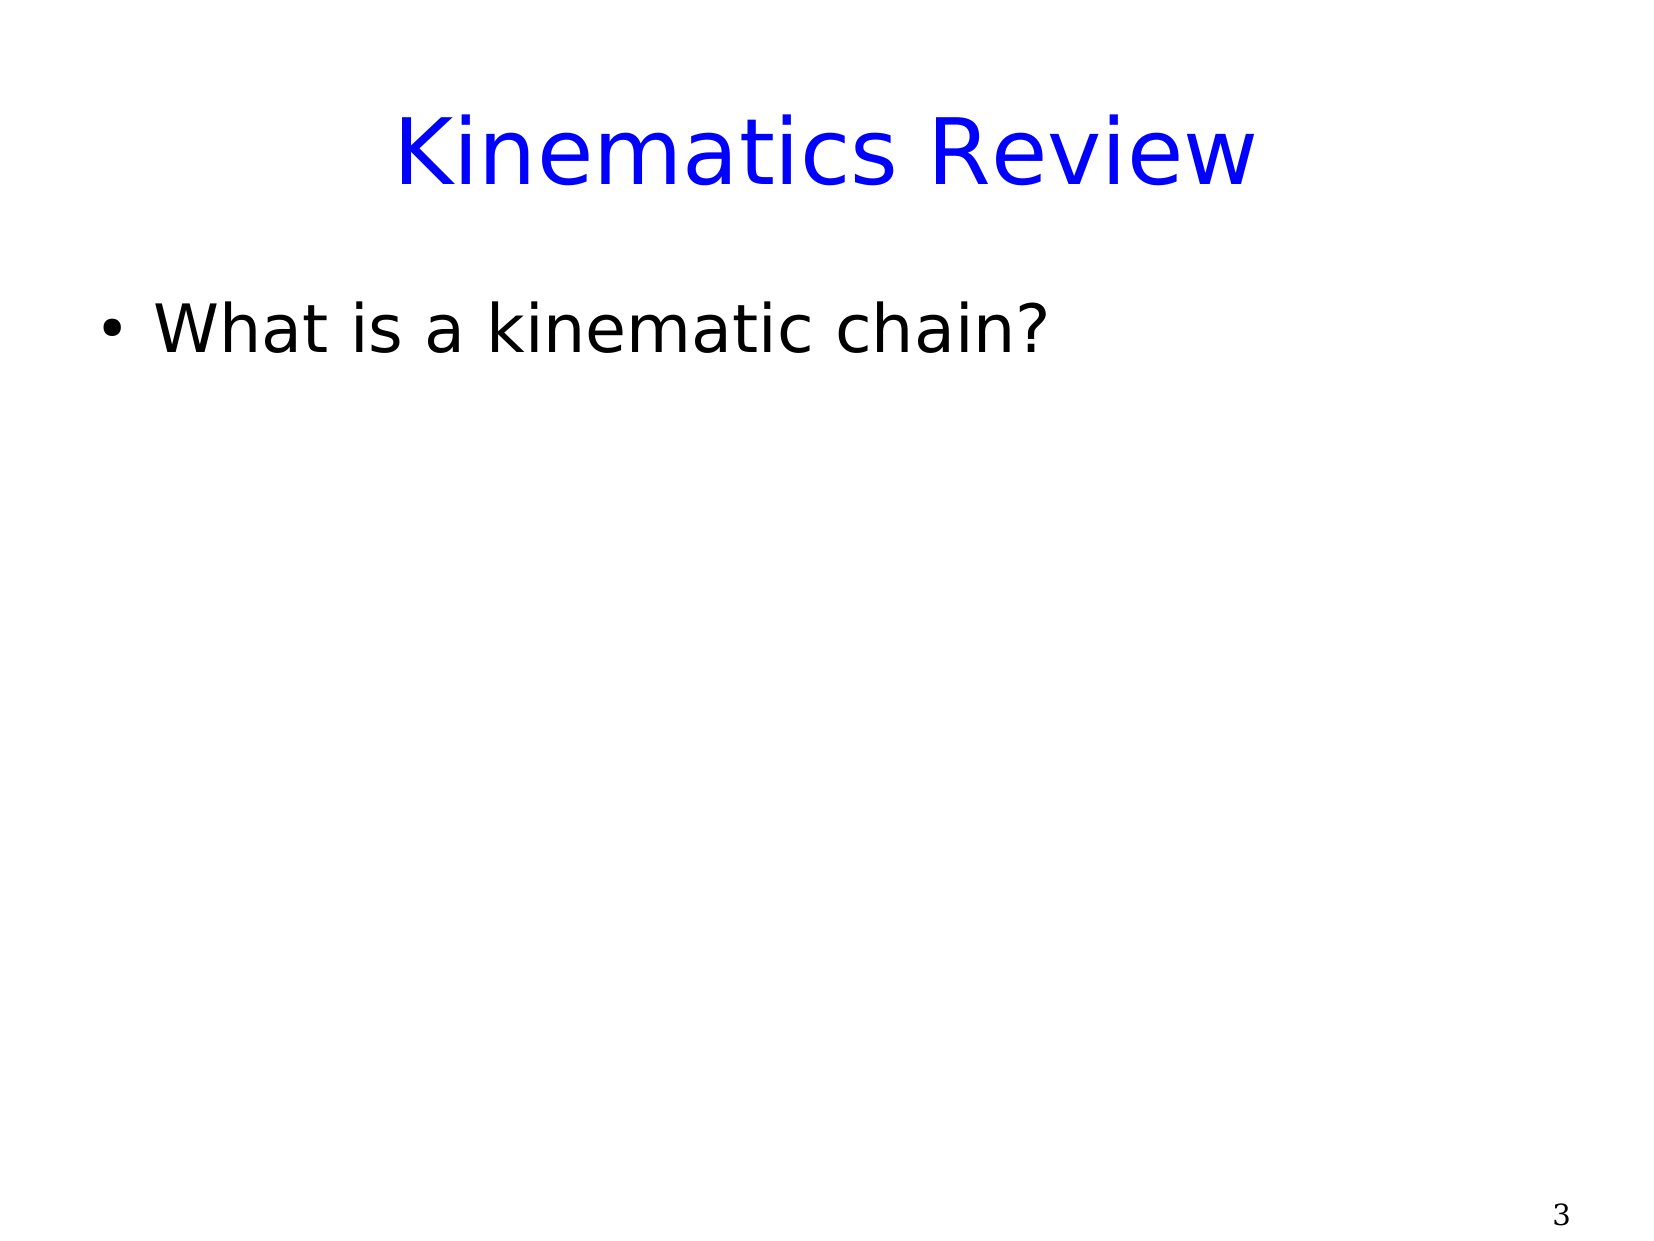

# Kinematics Review
What is a kinematic chain?
3